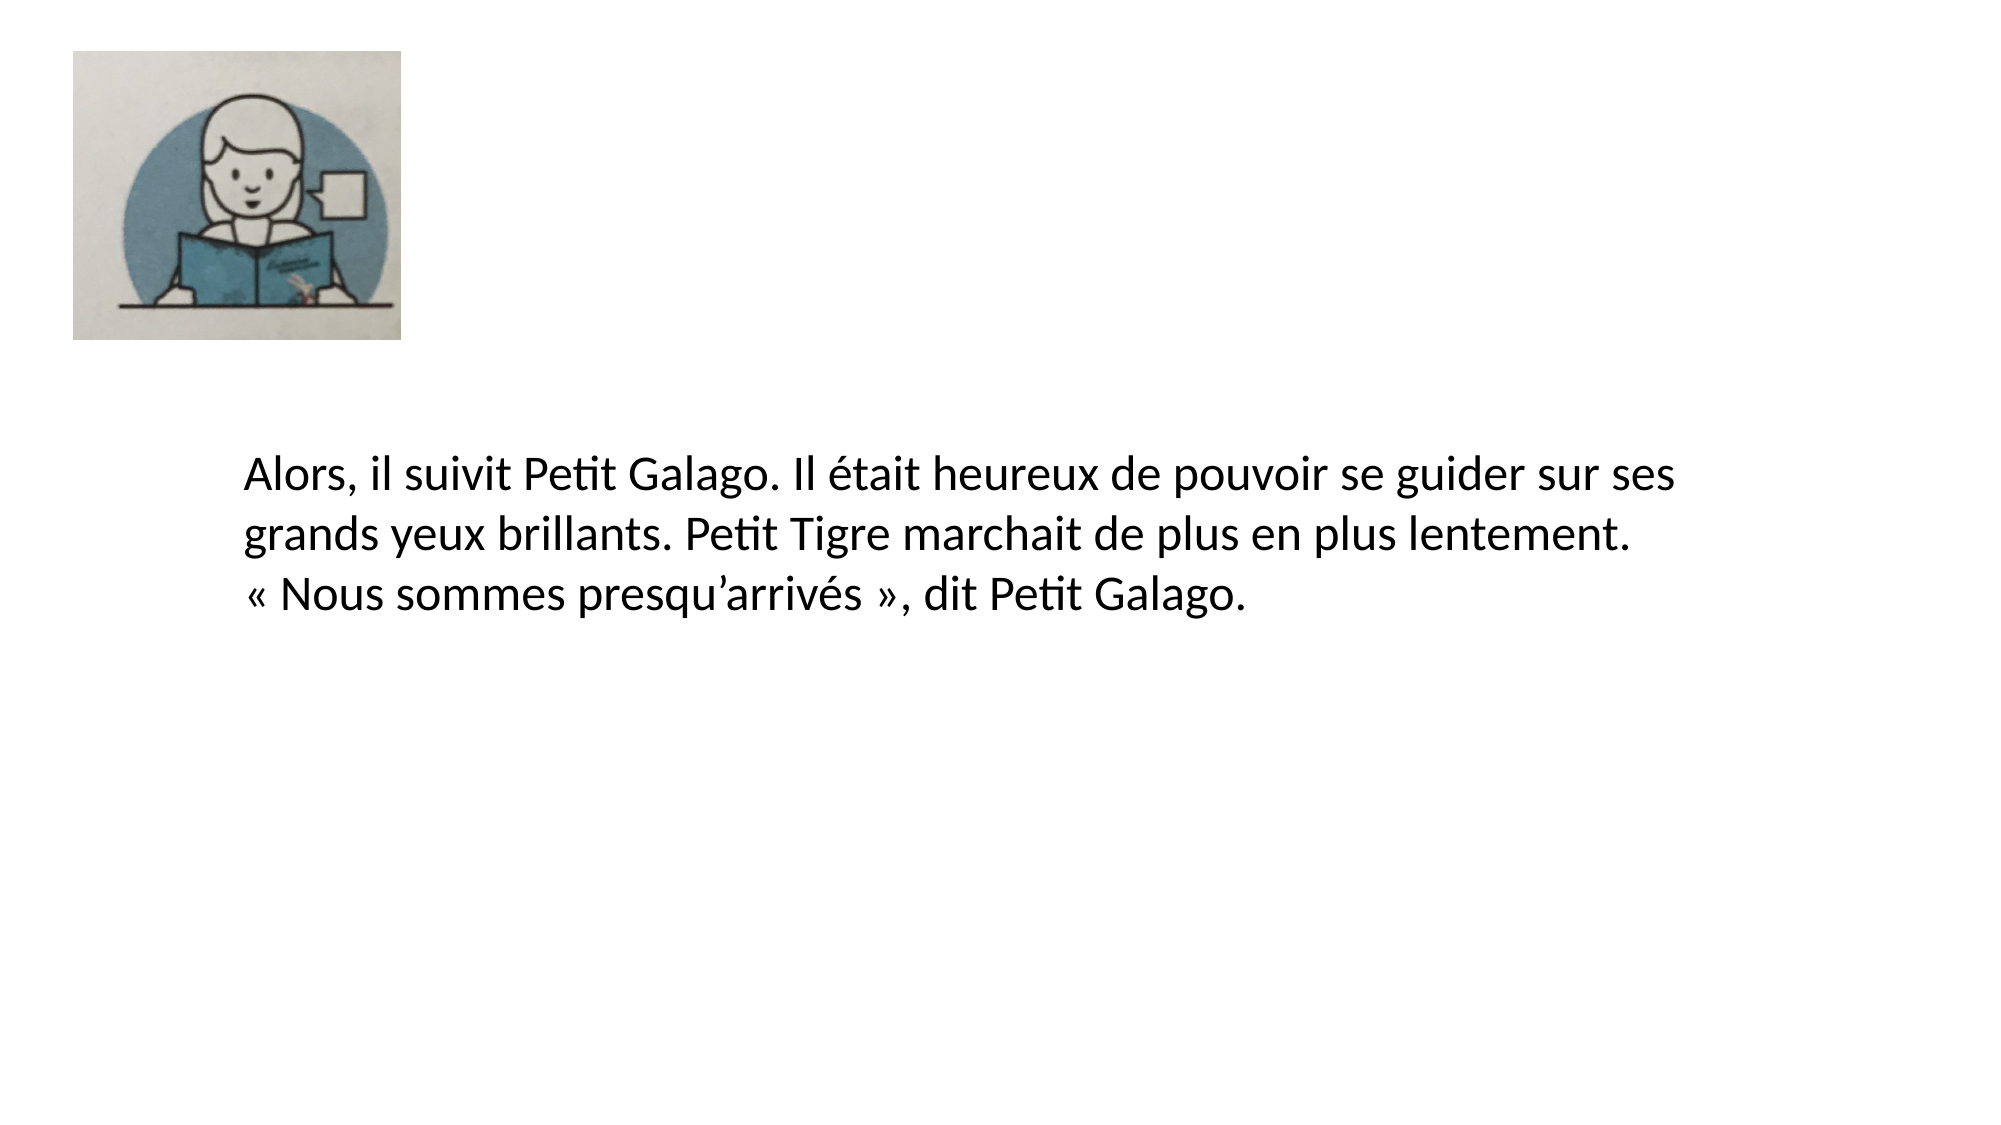

Alors, il suivit Petit Galago. Il était heureux de pouvoir se guider sur ses grands yeux brillants. Petit Tigre marchait de plus en plus lentement. « Nous sommes presqu’arrivés », dit Petit Galago.